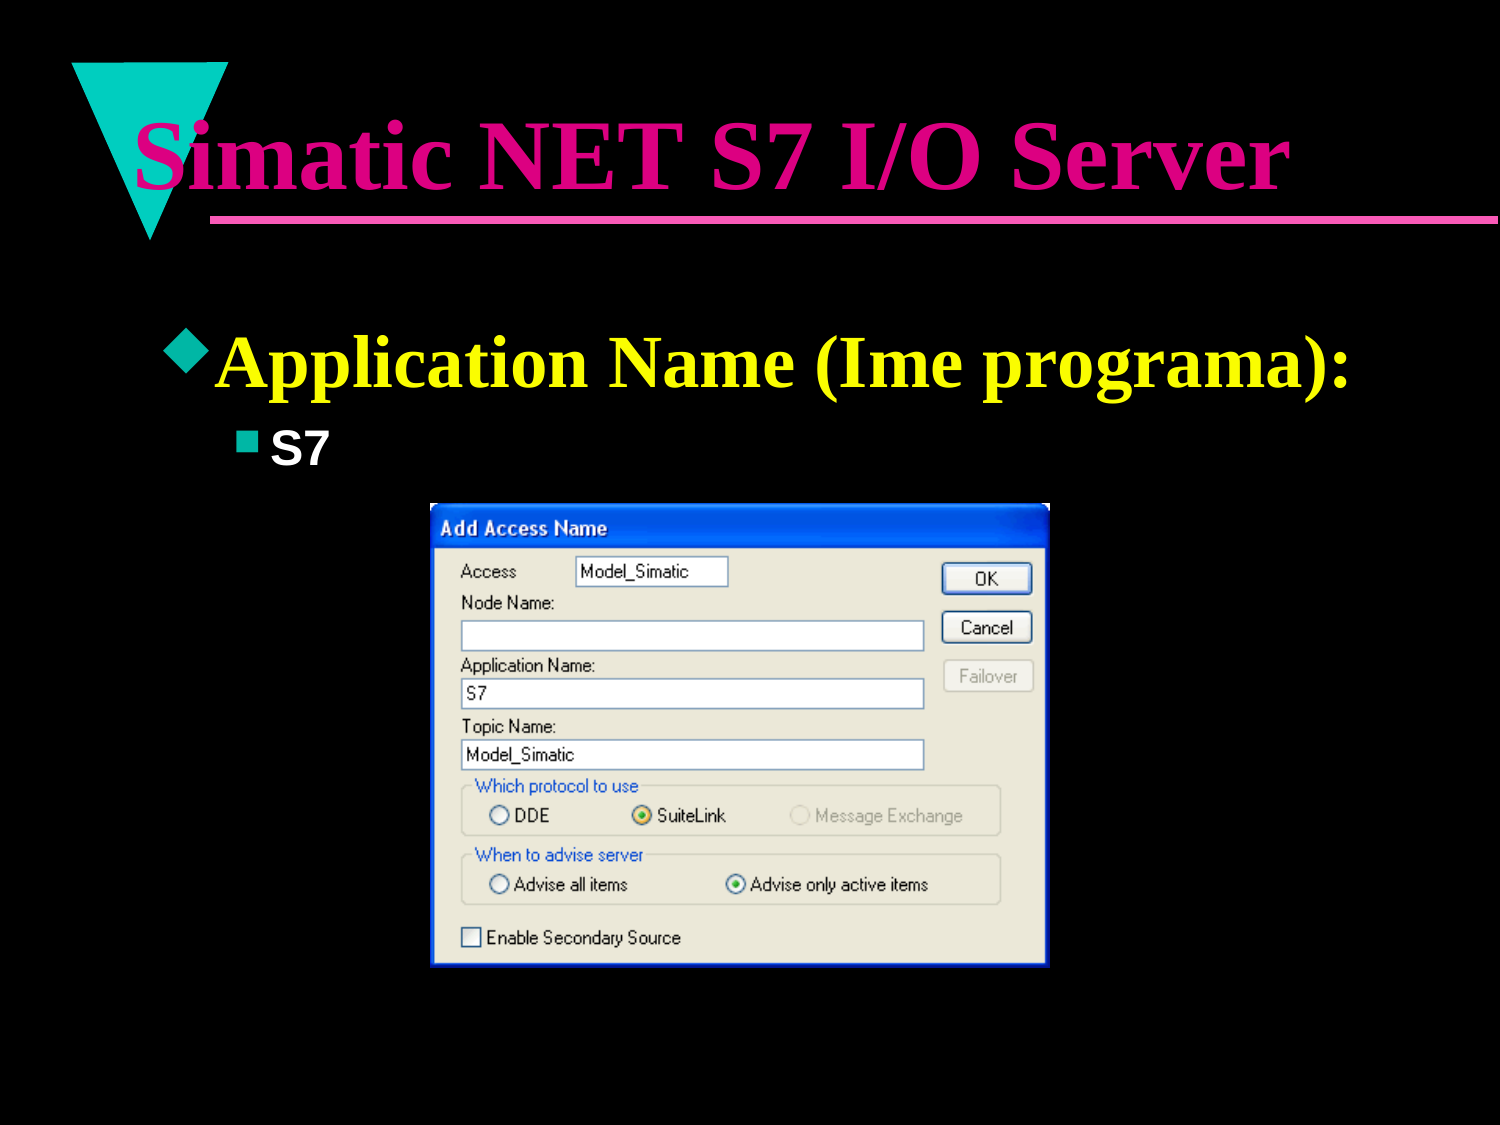

# Simatic NET S7 I/O Server
Application Name (Ime programa):
S7
RVP2
I/O komunikacija
30